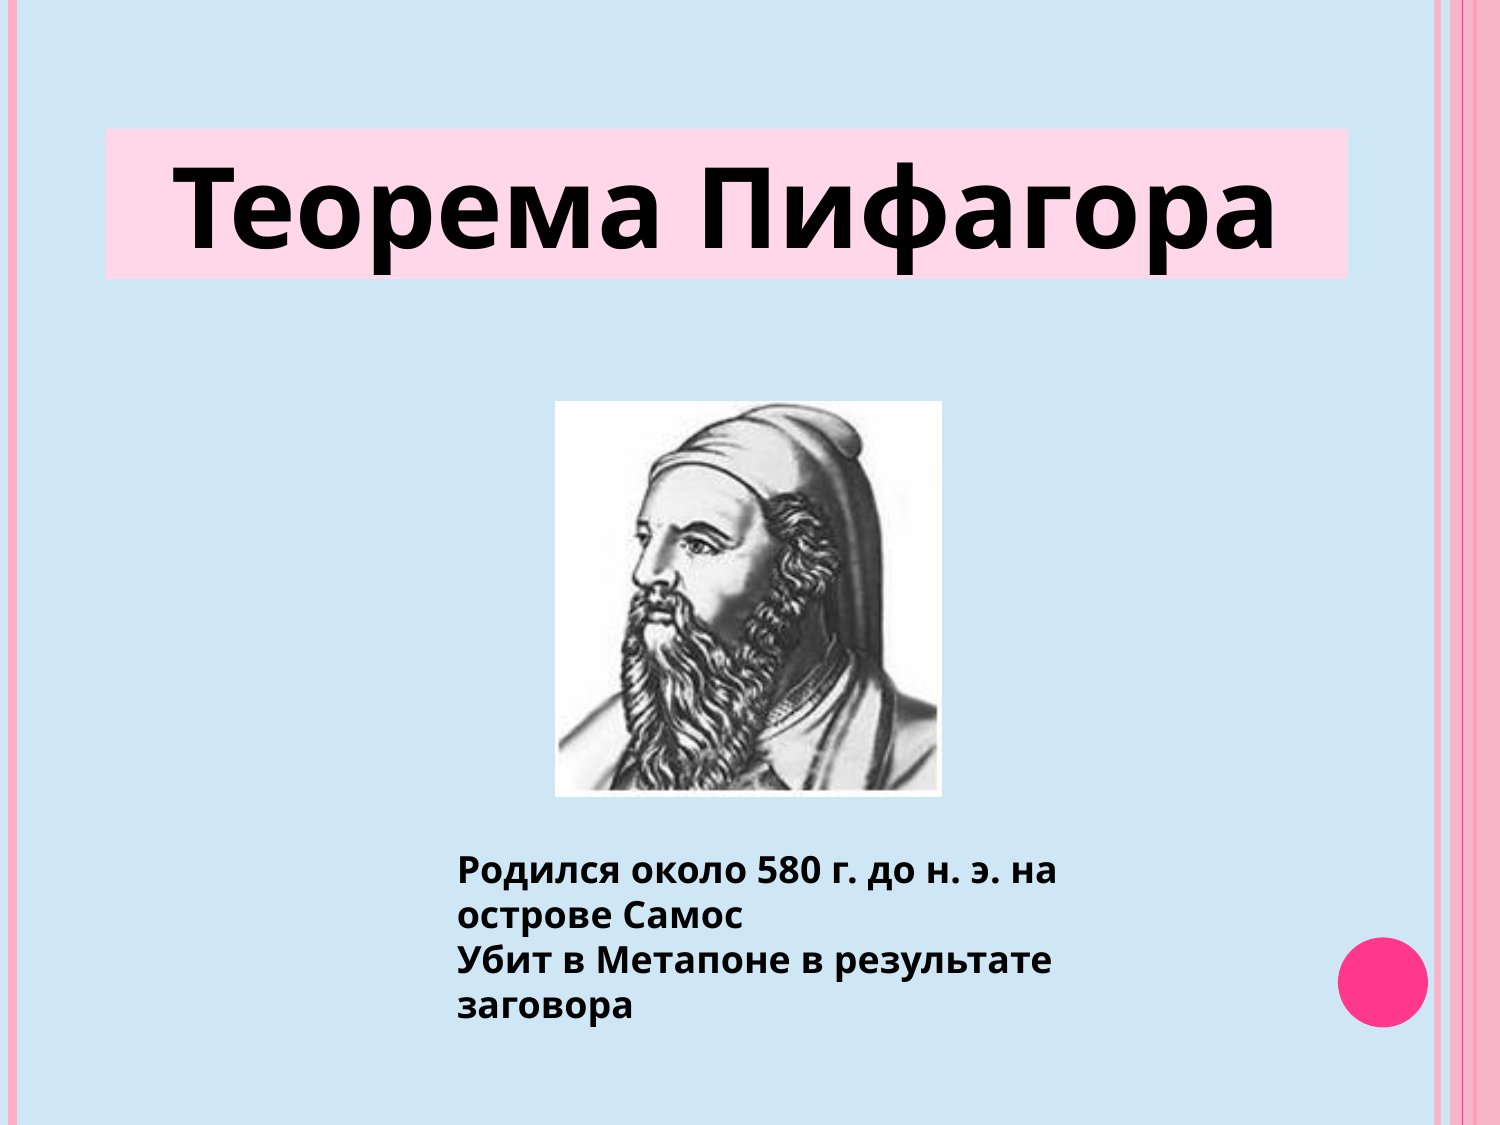

Теорема Пифагора
Родился около 580 г. до н. э. на острове Самос
Убит в Метапоне в результате заговора